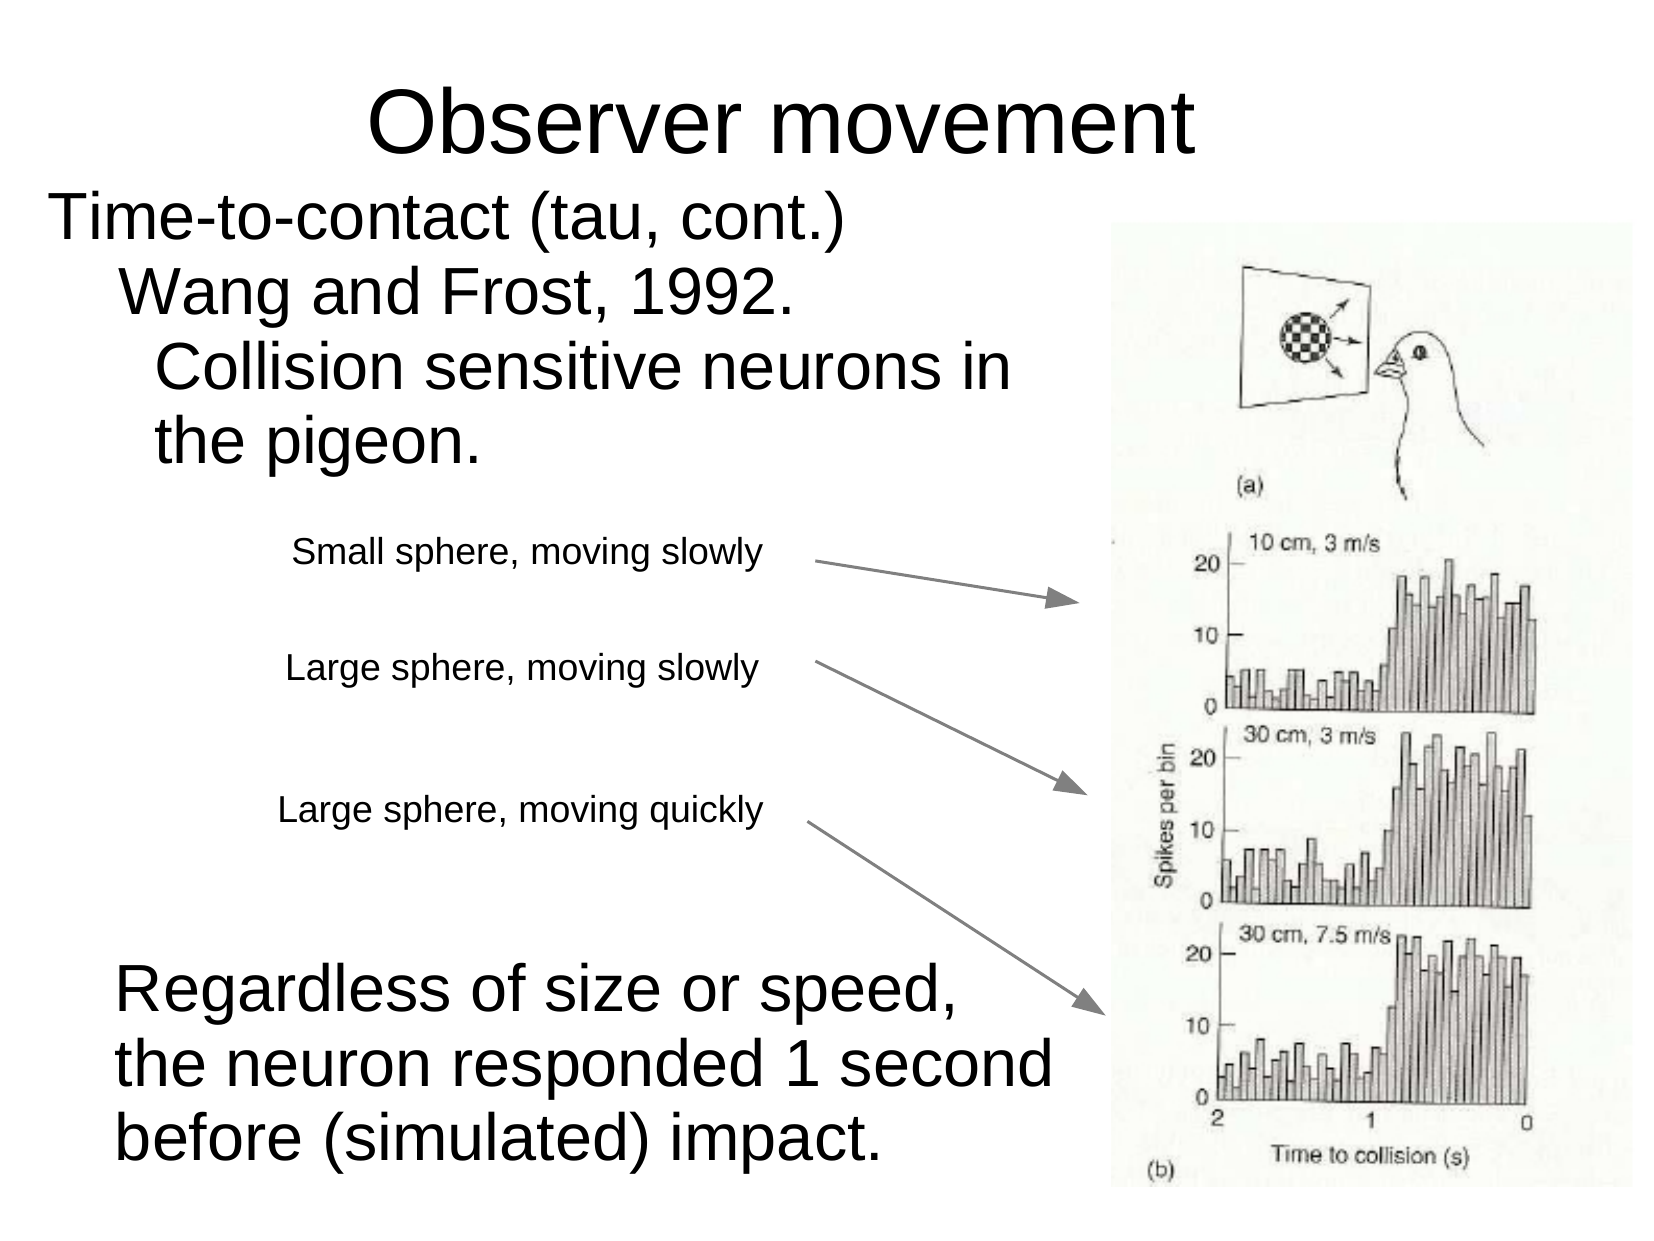

# Observer movement
Time-to-contact (tau, cont.)
Wang and Frost, 1992. Collision sensitive neurons in the pigeon.
Small sphere, moving slowly
Large sphere, moving slowly
Large sphere, moving quickly
Regardless of size or speed, the neuron responded 1 second before (simulated) impact.